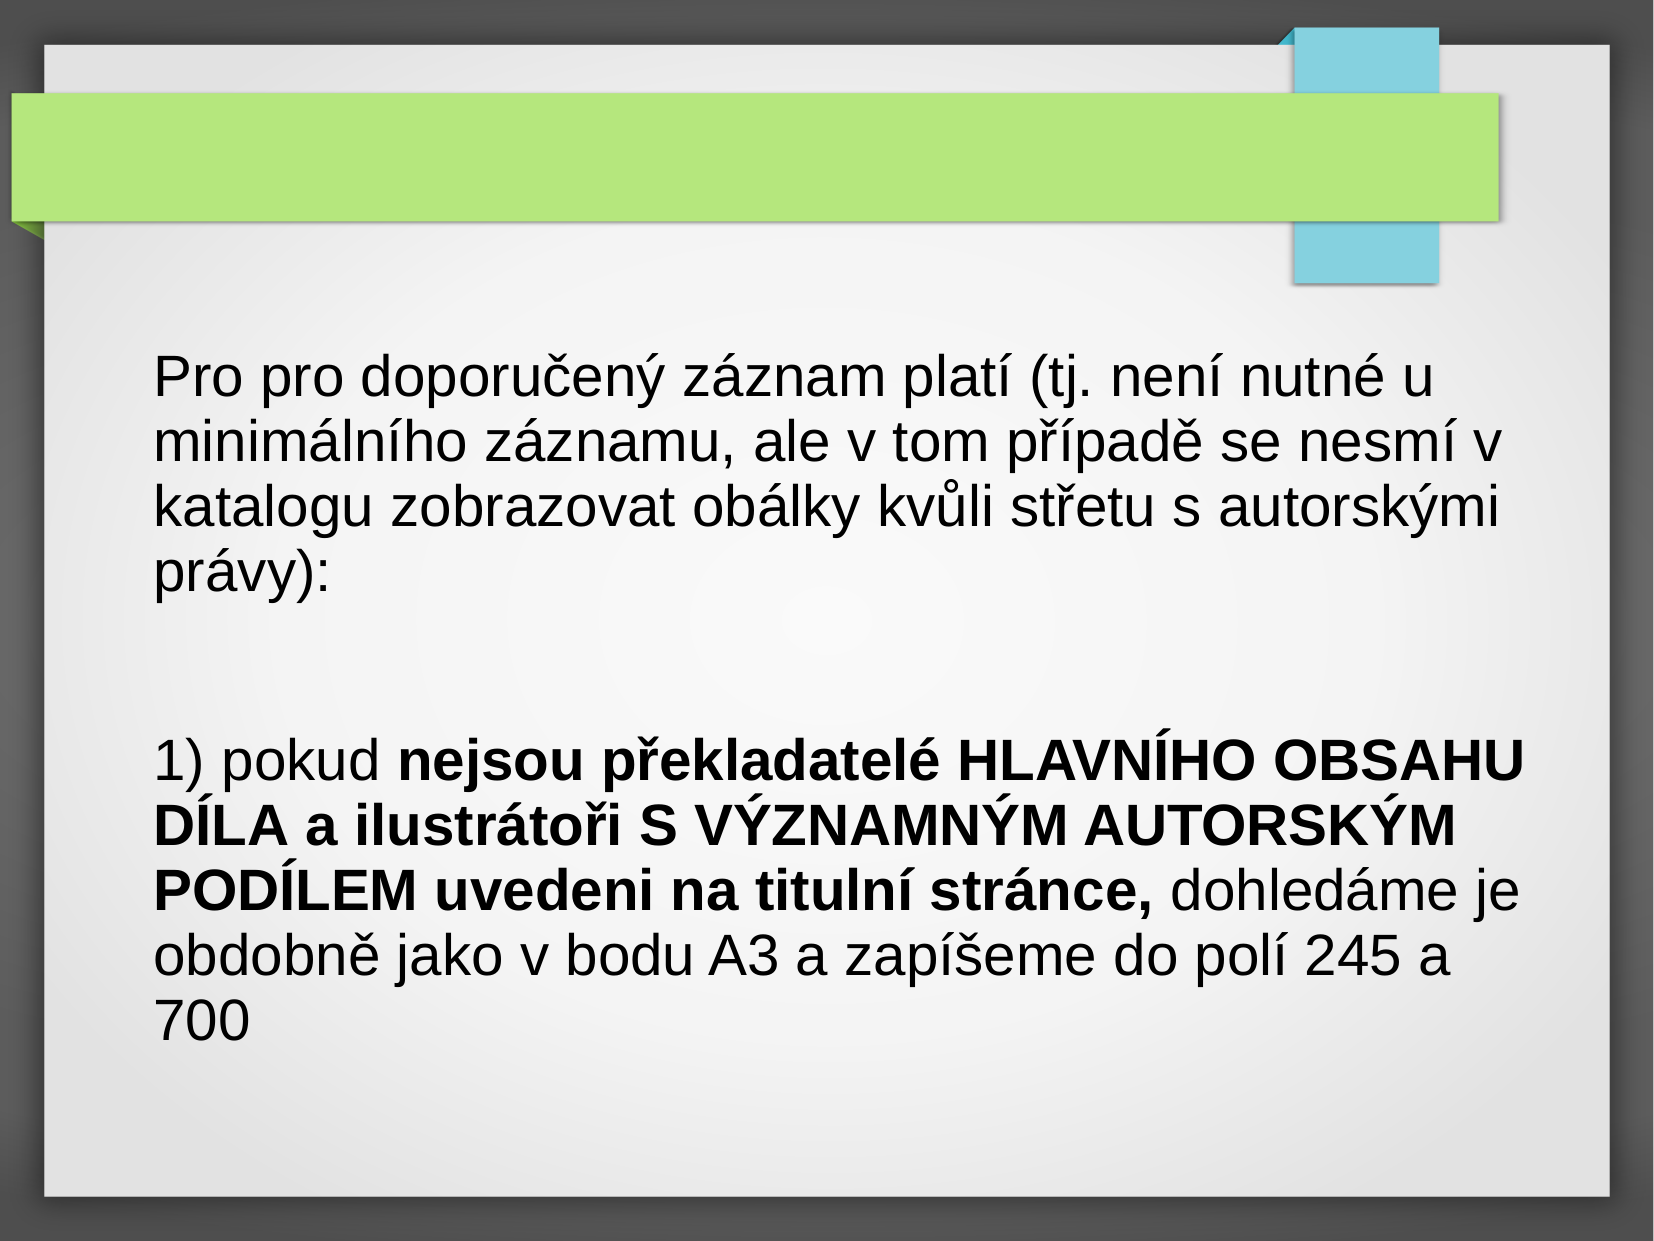

#
Pro pro doporučený záznam platí (tj. není nutné u minimálního záznamu, ale v tom případě se nesmí v katalogu zobrazovat obálky kvůli střetu s autorskými právy):
1) pokud nejsou překladatelé HLAVNÍHO OBSAHU DÍLA a ilustrátoři S VÝZNAMNÝM AUTORSKÝM PODÍLEM uvedeni na titulní stránce, dohledáme je obdobně jako v bodu A3 a zapíšeme do polí 245 a 700